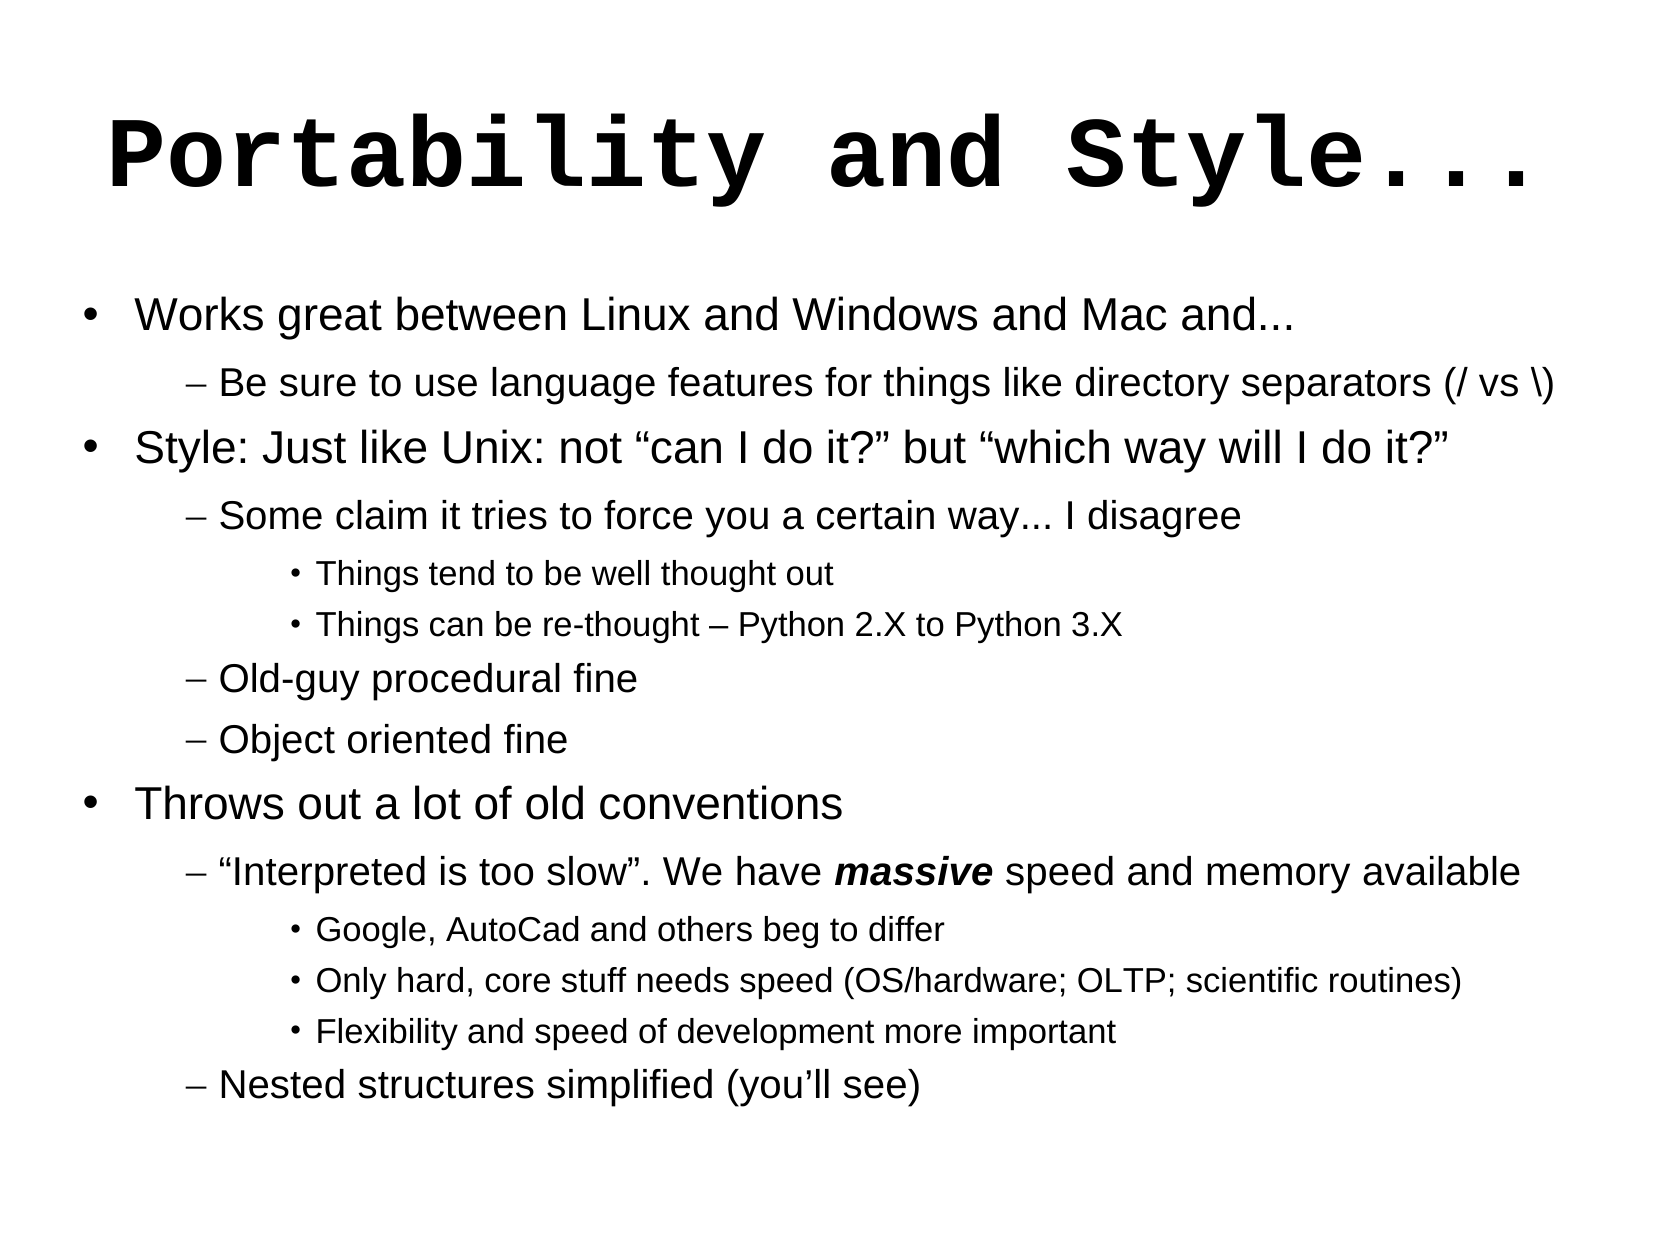

# Portability and Style...
Works great between Linux and Windows and Mac and...
Be sure to use language features for things like directory separators (/ vs \)
Style: Just like Unix: not “can I do it?” but “which way will I do it?”
Some claim it tries to force you a certain way... I disagree
Things tend to be well thought out
Things can be re-thought – Python 2.X to Python 3.X
Old-guy procedural fine
Object oriented fine
Throws out a lot of old conventions
“Interpreted is too slow”. We have massive speed and memory available
Google, AutoCad and others beg to differ
Only hard, core stuff needs speed (OS/hardware; OLTP; scientific routines)
Flexibility and speed of development more important
Nested structures simplified (you’ll see)